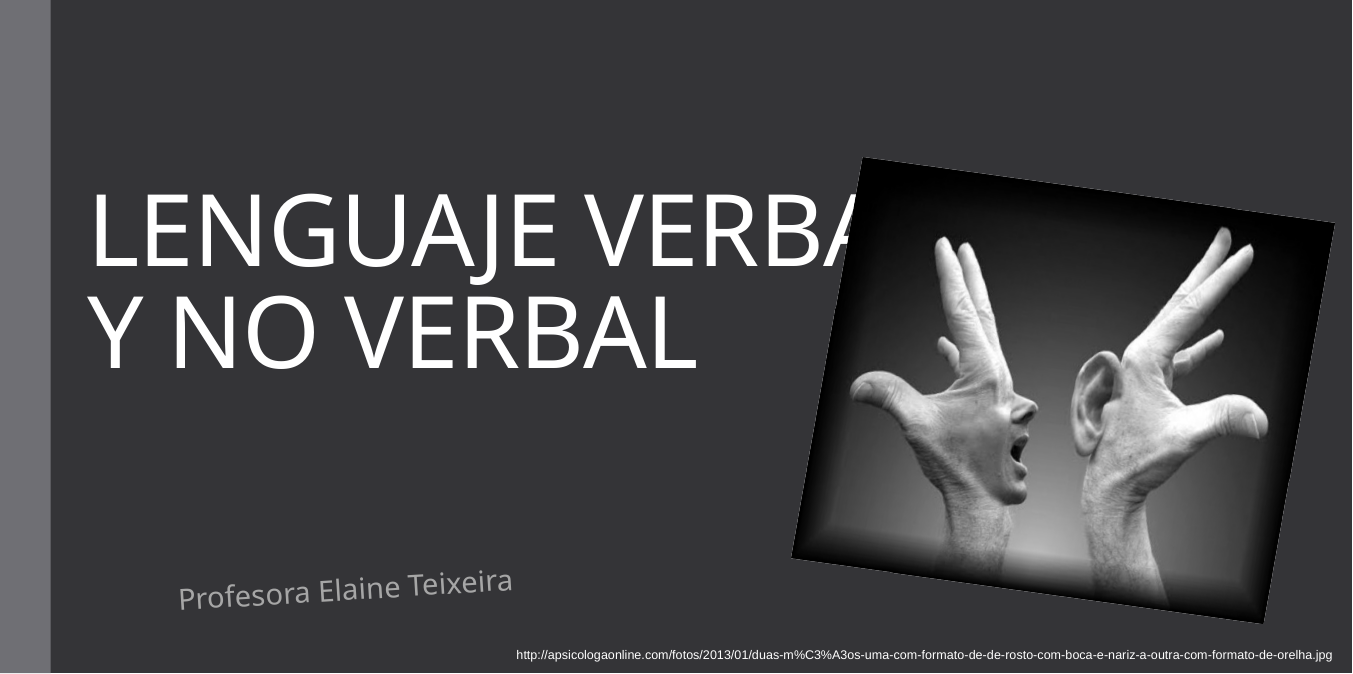

# LENGUAJE VERBAL Y NO VERBAL
Profesora Elaine Teixeira
http://apsicologaonline.com/fotos/2013/01/duas-m%C3%A3os-uma-com-formato-de-de-rosto-com-boca-e-nariz-a-outra-com-formato-de-orelha.jpg